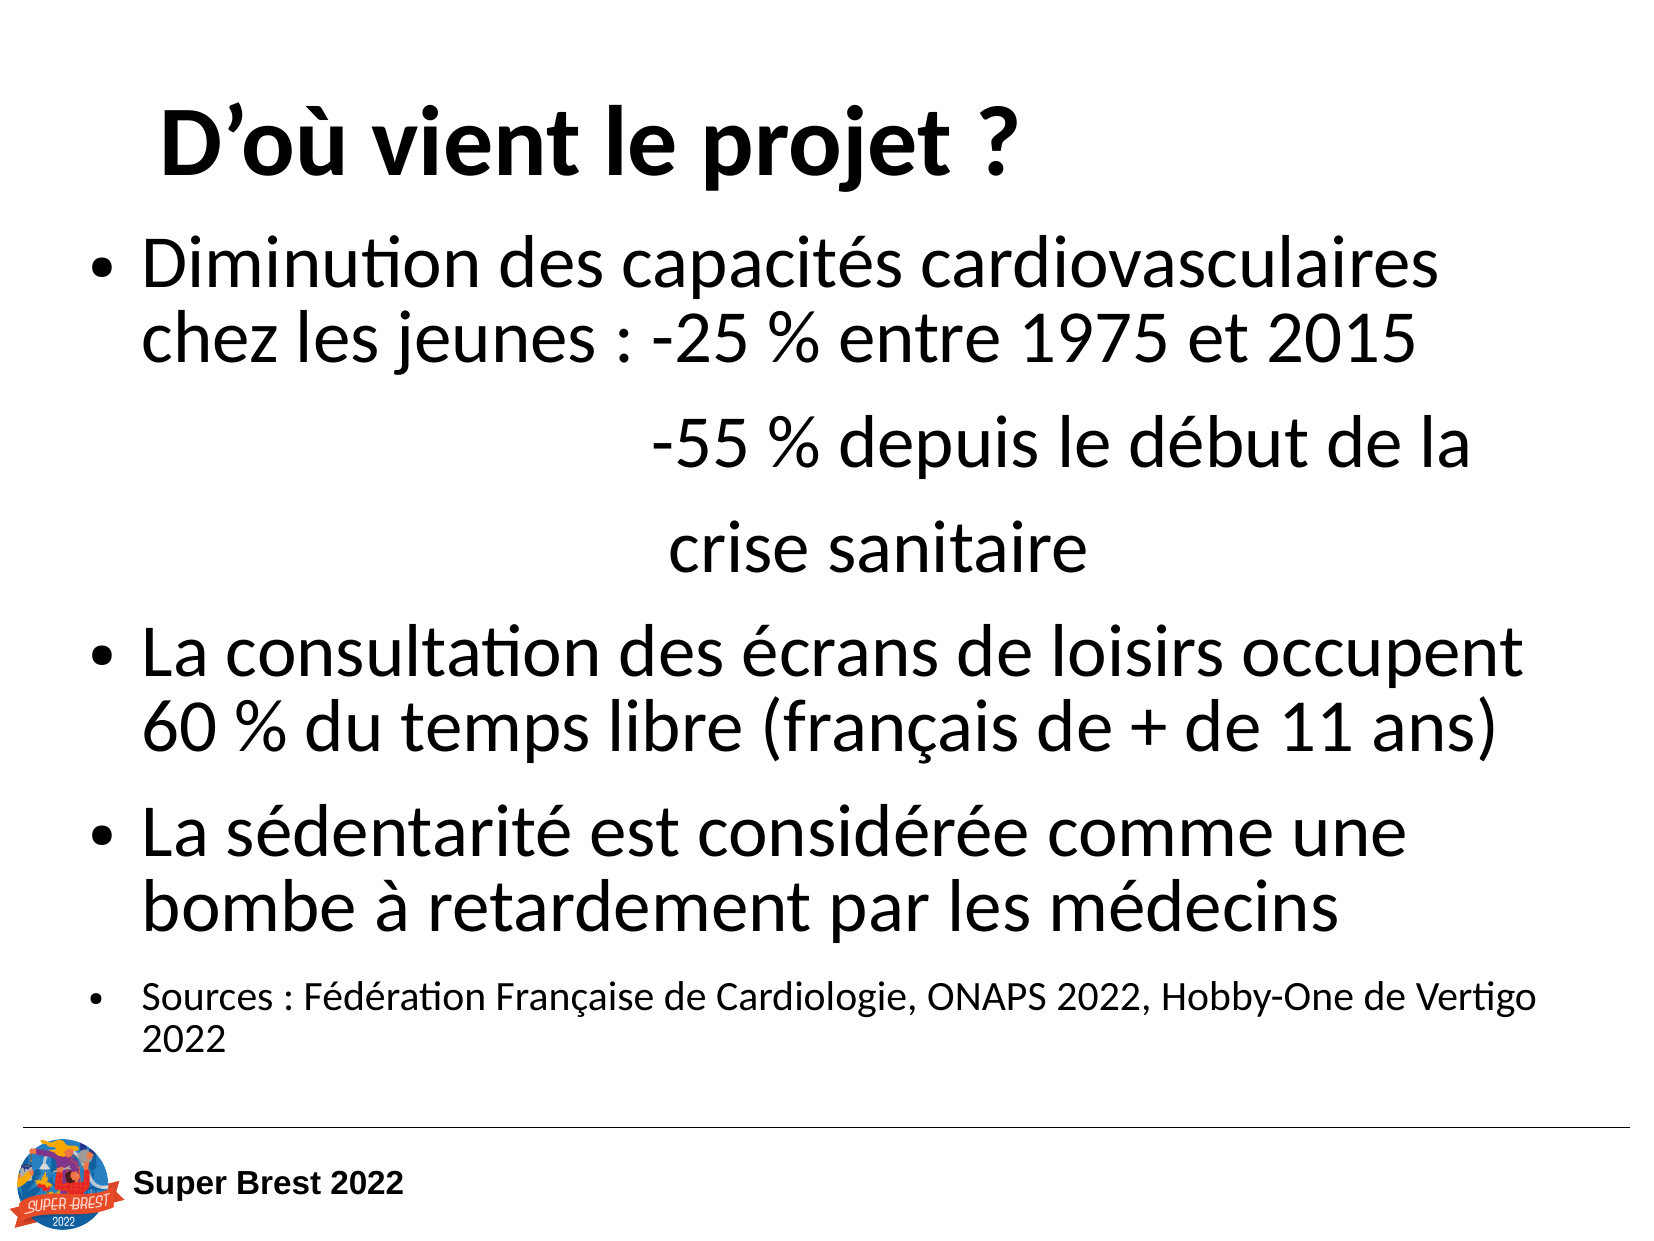

# D’où vient le projet ?
Diminution des capacités cardiovasculaires chez les jeunes : -25 % entre 1975 et 2015
 -55 % depuis le début de la
 crise sanitaire
La consultation des écrans de loisirs occupent 60 % du temps libre (français de + de 11 ans)
La sédentarité est considérée comme une bombe à retardement par les médecins
Sources : Fédération Française de Cardiologie, ONAPS 2022, Hobby-One de Vertigo 2022
Super Brest 2022